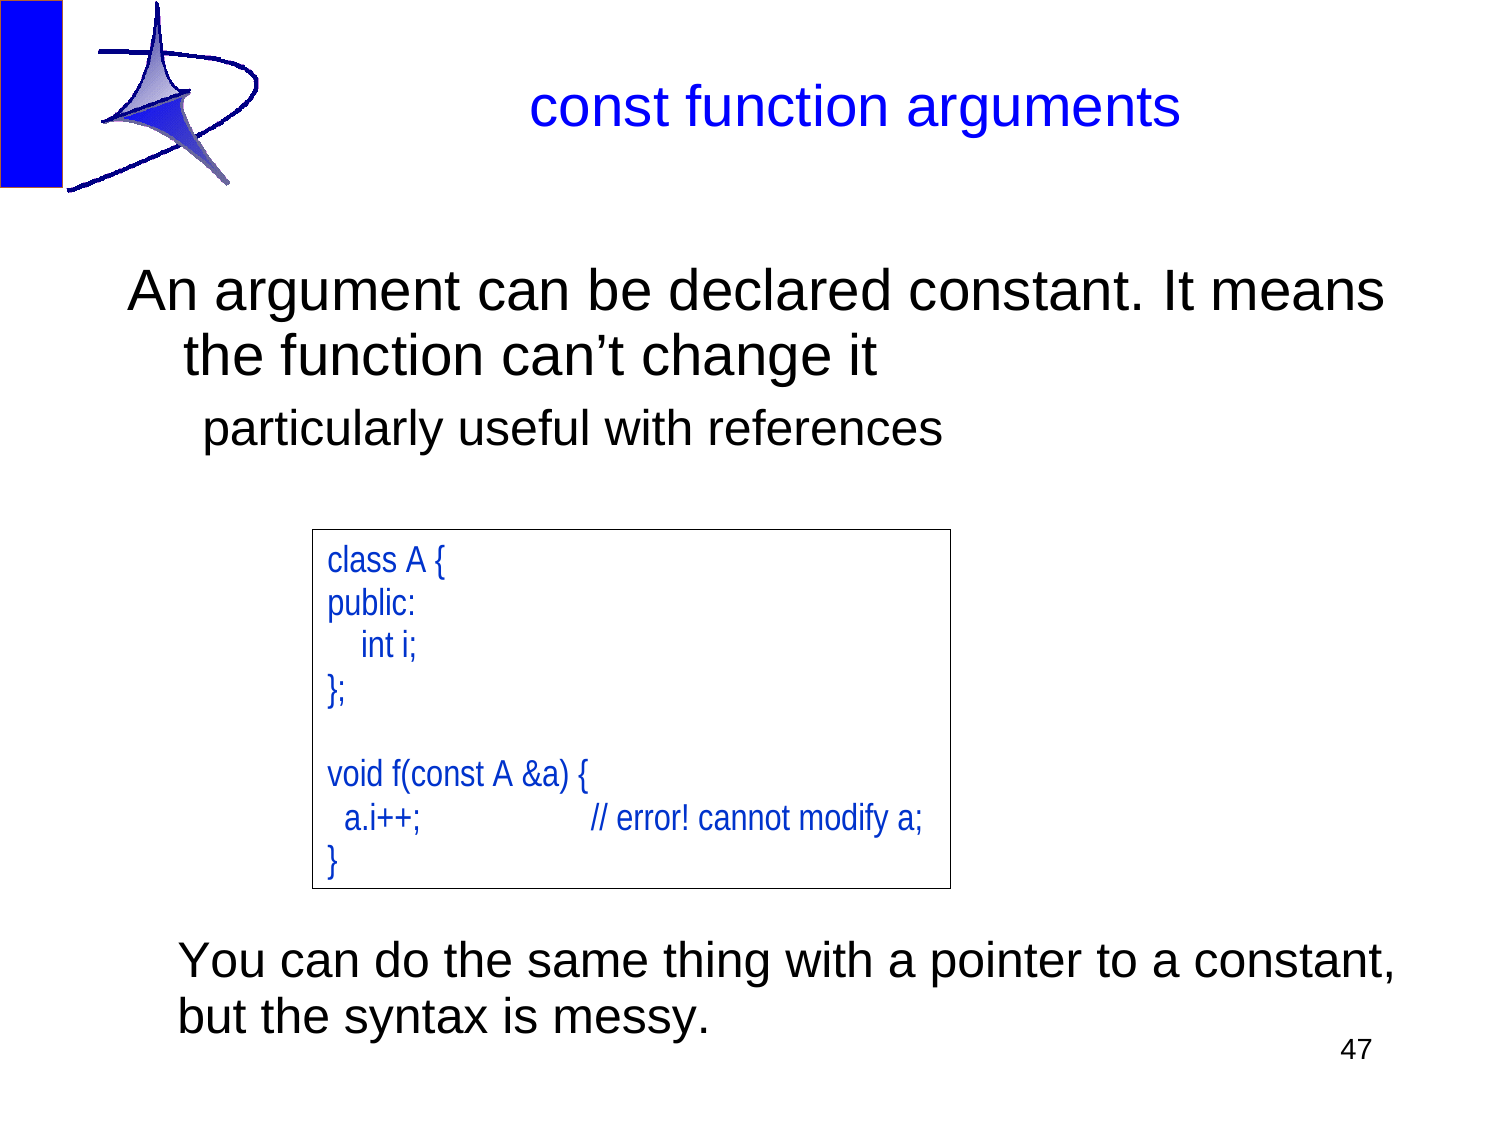

# const function arguments
An argument can be declared constant. It means the function can’t change it
particularly useful with references
class A {
public:
 int i;
};
void f(const A &a) {
 a.i++; // error! cannot modify a;
}
You can do the same thing with a pointer to a constant, but the syntax is messy.
47